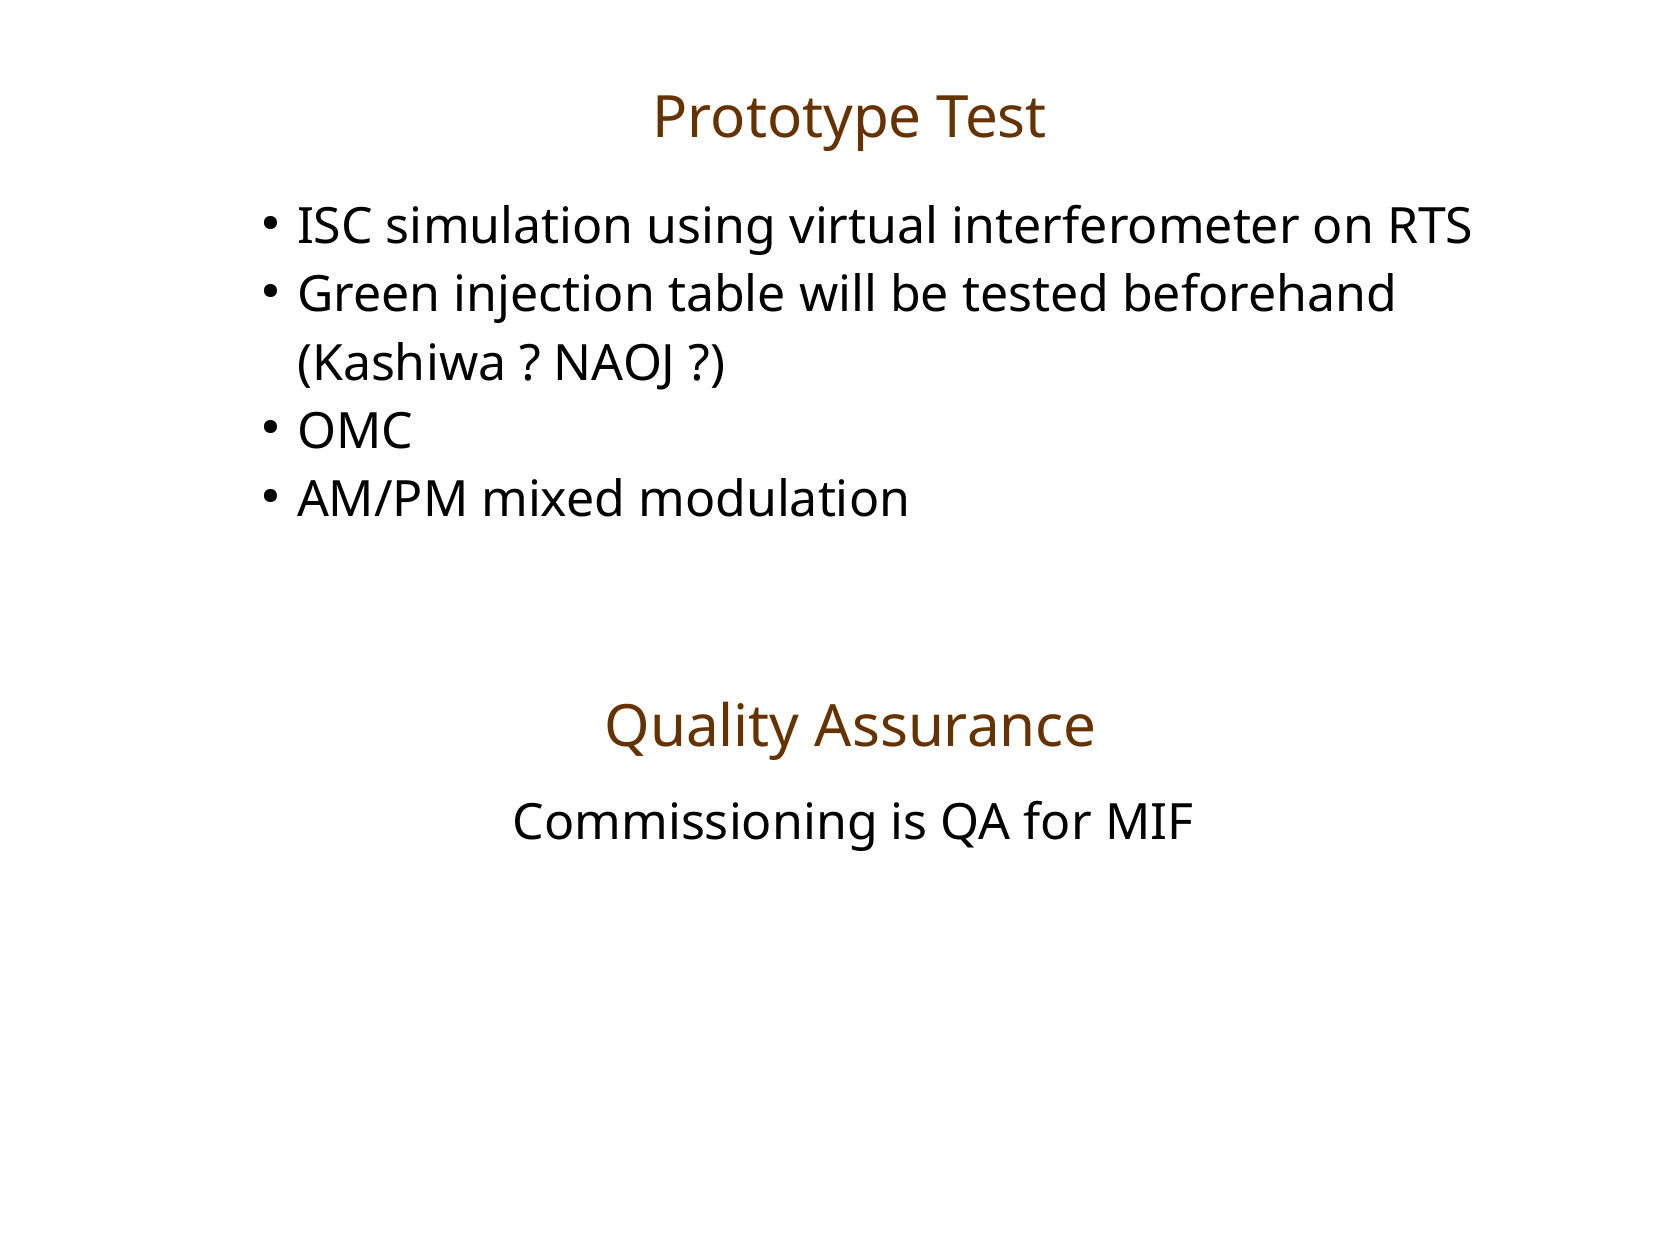

Prototype Test
ISC simulation using virtual interferometer on RTS
Green injection table will be tested beforehand
(Kashiwa ? NAOJ ?)
OMC
AM/PM mixed modulation
Quality Assurance
Commissioning is QA for MIF